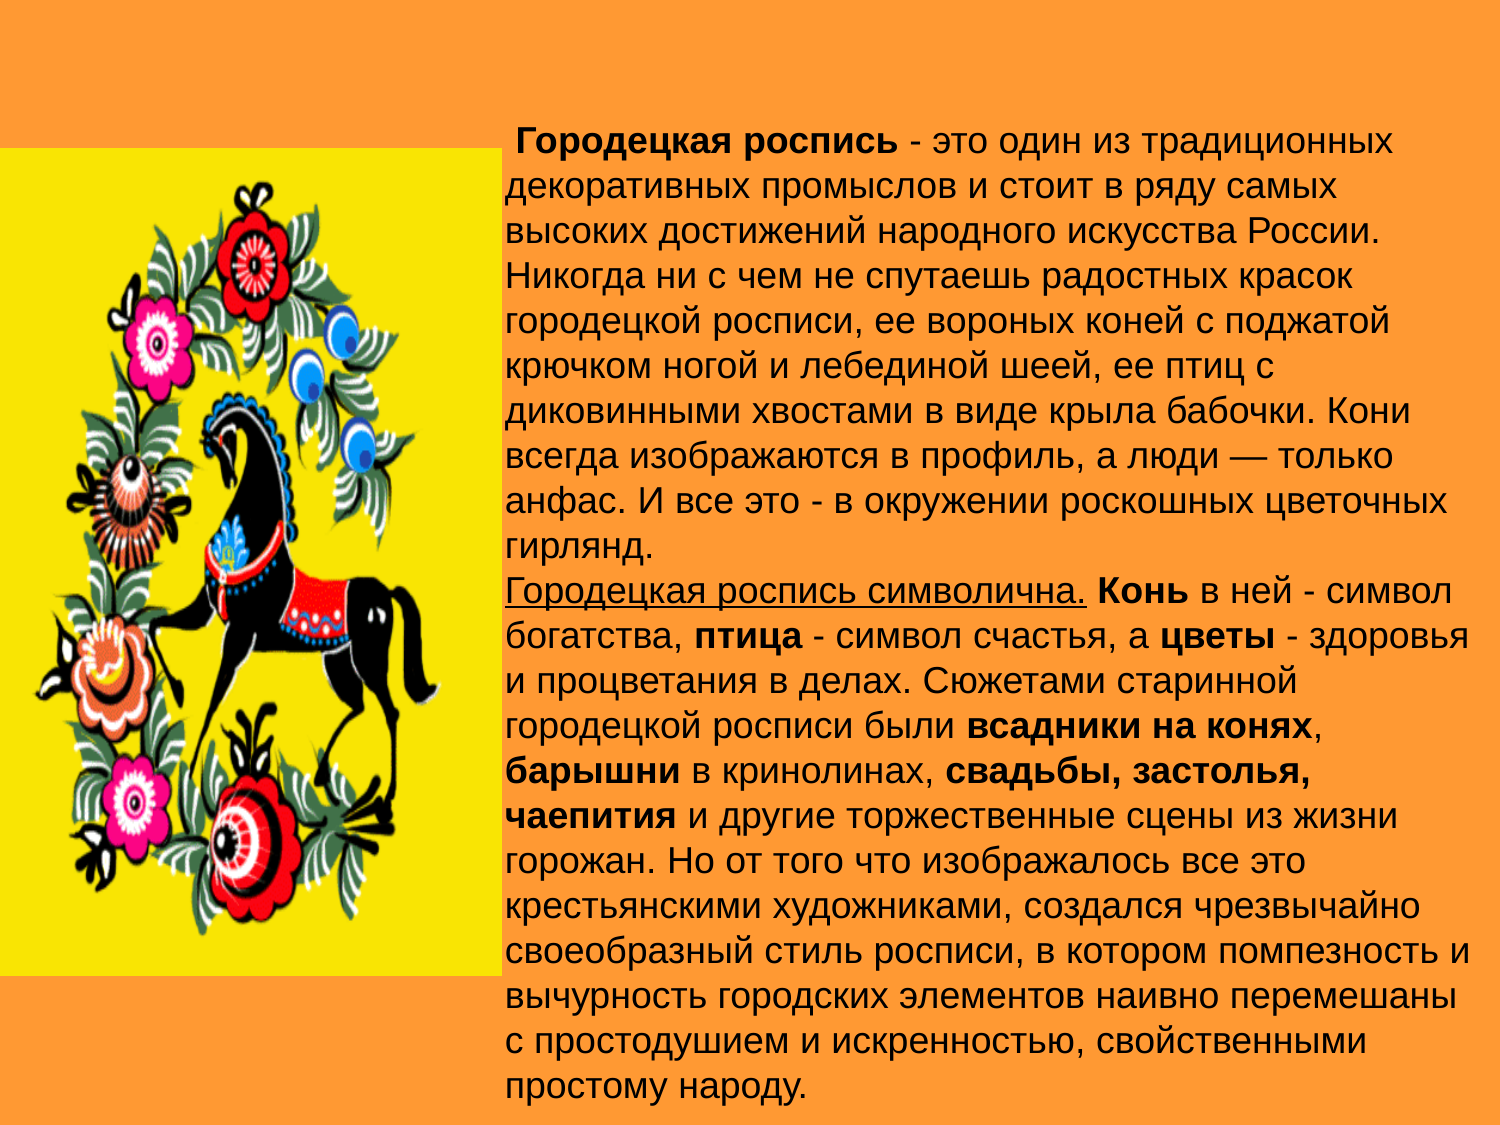

Городецкая роспись - это один из традиционных декоративных промыслов и стоит в ряду самых высоких достижений народного искусства России.
Никогда ни с чем не спутаешь радостных красок городецкой росписи, ее вороных коней с поджатой крючком ногой и лебединой шеей, ее птиц с диковинными хвостами в виде крыла бабочки. Кони всегда изображаются в профиль, а люди — только анфас. И все это - в окружении роскошных цветочных гирлянд.
Городецкая роспись символична. Конь в ней - символ богатства, птица - символ счастья, а цветы - здоровья и процветания в делах. Сюжетами старинной городецкой росписи были всадники на конях, барышни в кринолинах, свадьбы, застолья, чаепития и другие торжественные сцены из жизни горожан. Но от того что изображалось все это крестьянскими художниками, создался чрезвычайно своеобразный стиль росписи, в котором помпезность и вычурность городских элементов наивно перемешаны с простодушием и искренностью, свойственными простому народу.